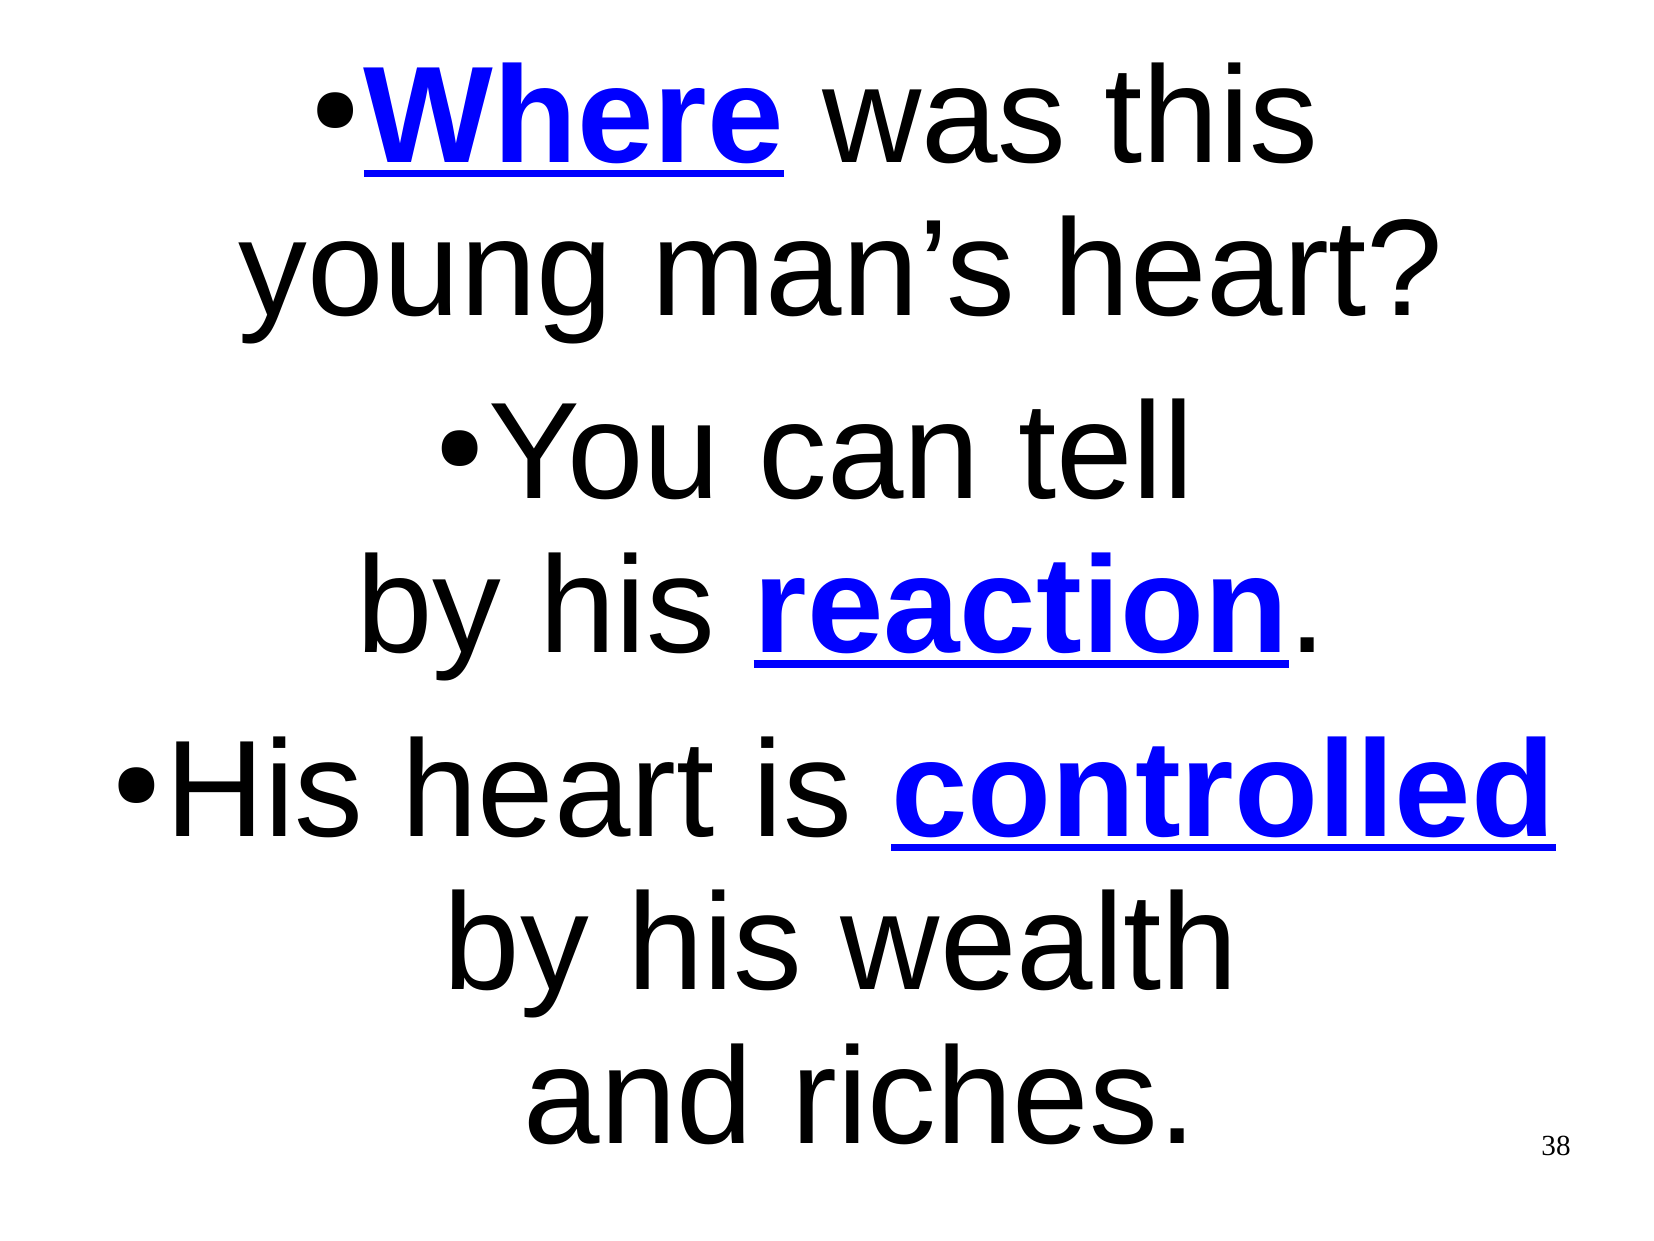

# Where was this young man’s heart?
You can tell
by his reaction.
His heart is controlled by his wealth
and riches.
38